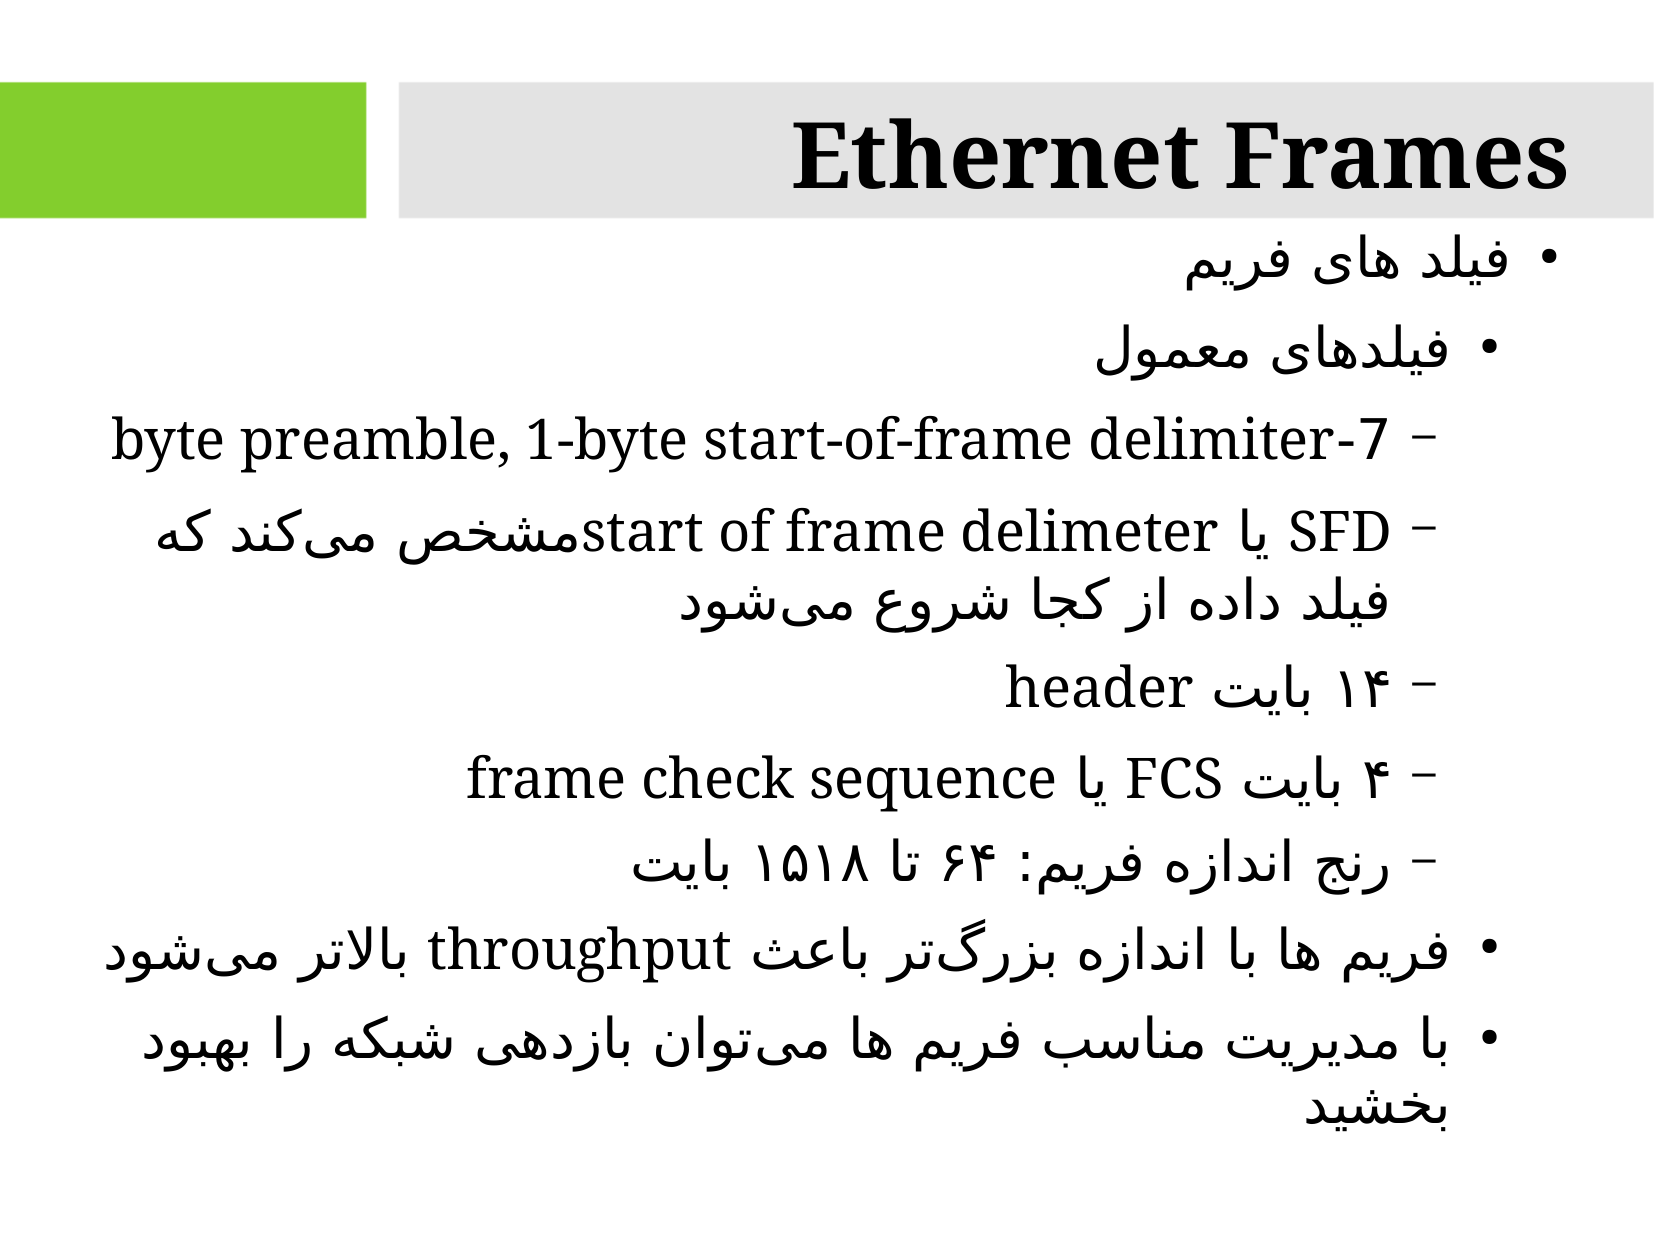

# Ethernet Frames
فیلد های فریم
فیلدهای معمول
7-byte preamble, 1-byte start-of-frame delimiter
SFD یا start of frame delimeterمشخص می‌کند که فیلد داده از کجا شروع می‌شود
۱۴ بایت header
۴ بایت FCS یا frame check sequence
رنج اندازه فریم: ۶۴ تا ۱۵۱۸ بایت
فریم ها با اندازه بزرگ‌تر باعث throughput بالاتر می‌شود
با مدیریت مناسب فریم ها می‌توان بازدهی شبکه را بهبود بخشید